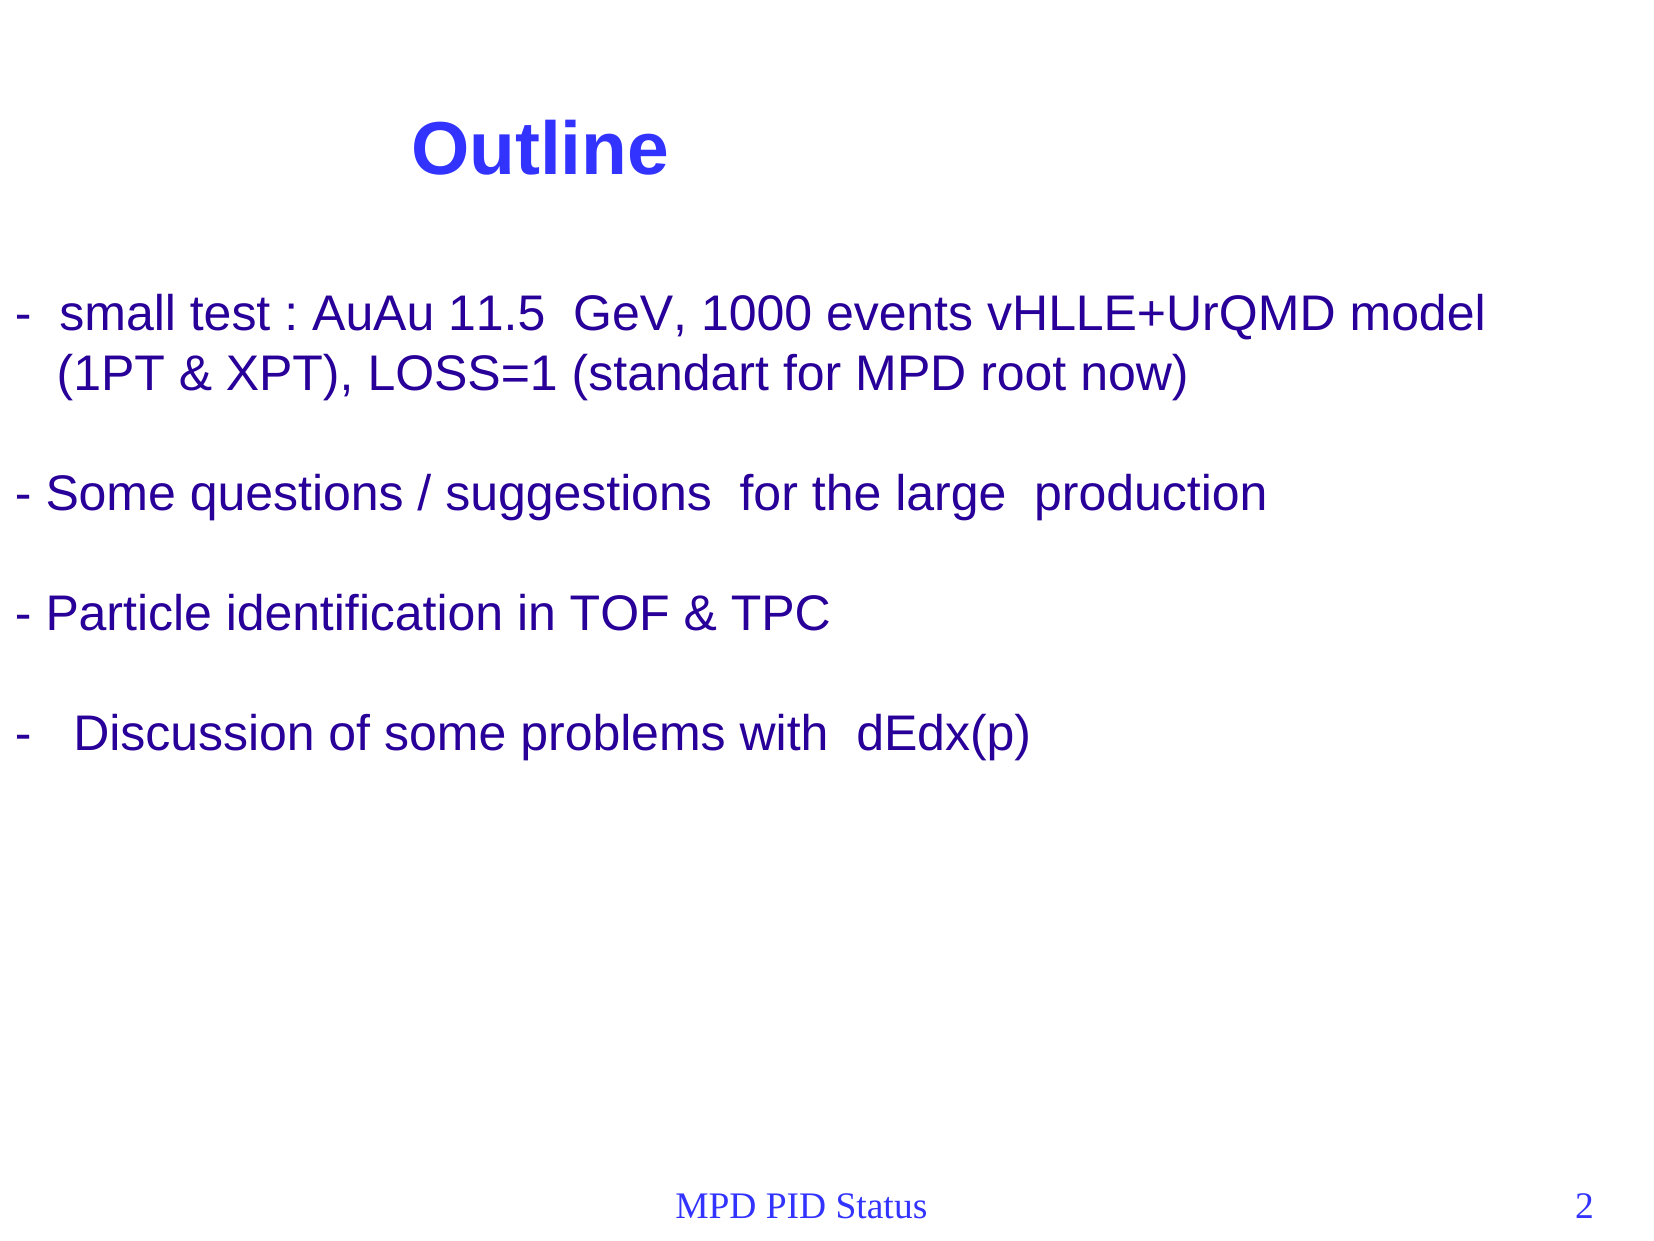

Outline
- small test : AuAu 11.5 GeV, 1000 events vHLLE+UrQMD model
 (1PT & XPT), LOSS=1 (standart for MPD root now)
- Some questions / suggestions for the large production
- Particle identification in TOF & TPC
- Discussion of some problems with dEdx(p)
2